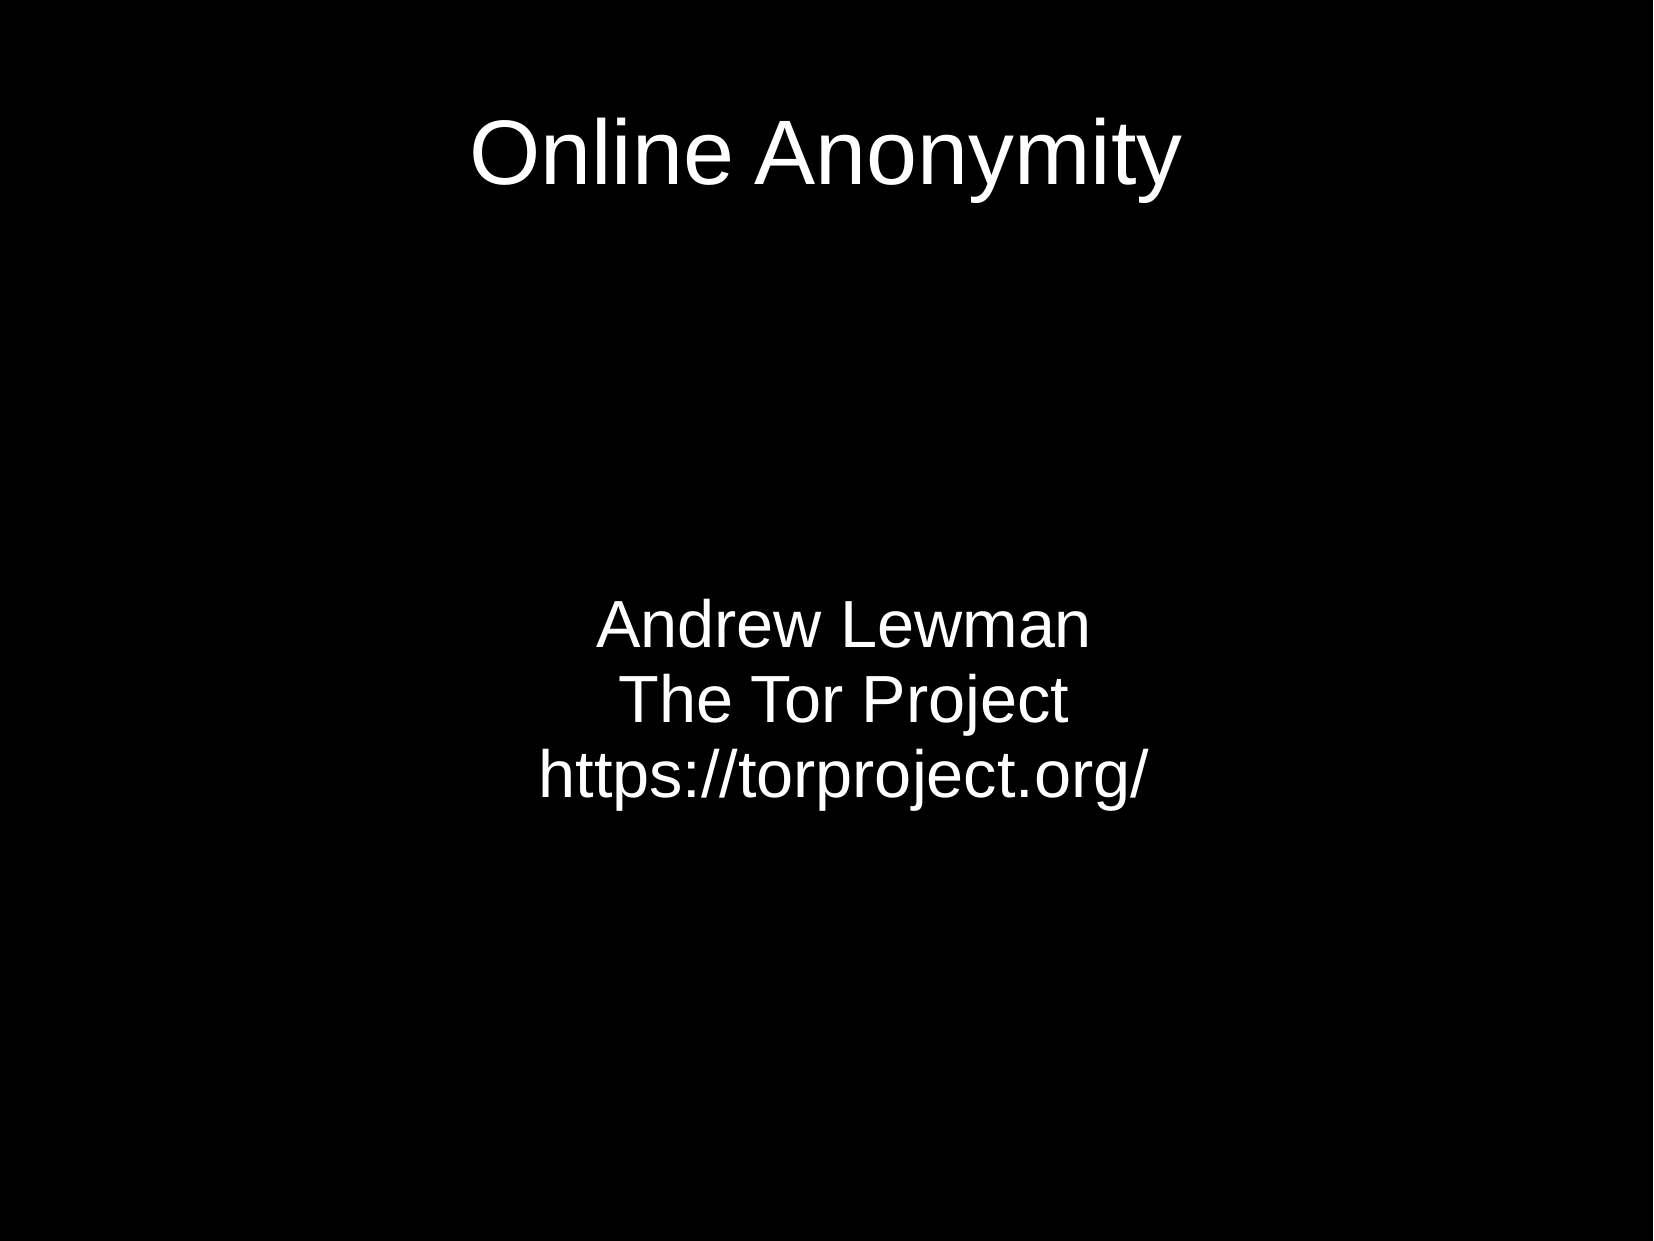

# Online Anonymity
Andrew Lewman
The Tor Project
https://torproject.org/